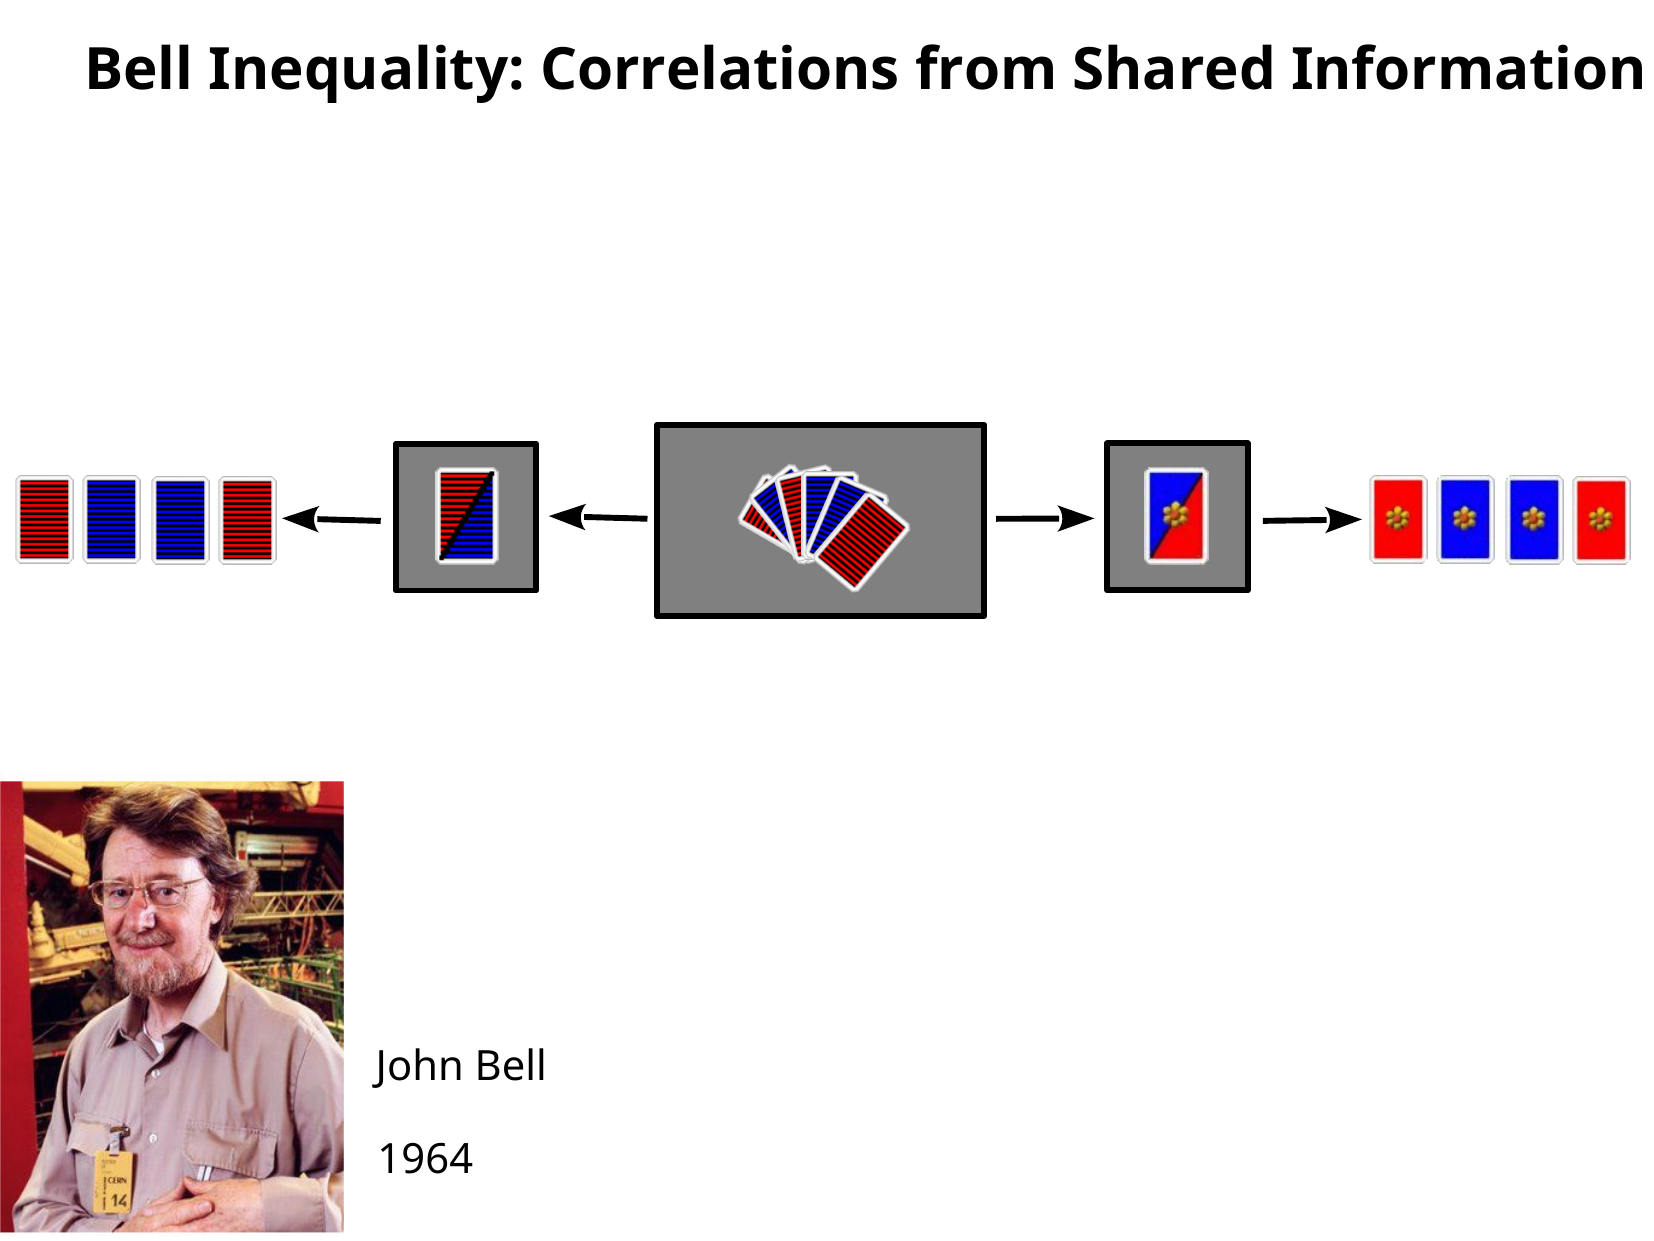

Bell Inequality: Correlations from Shared Information
John Bell
1964